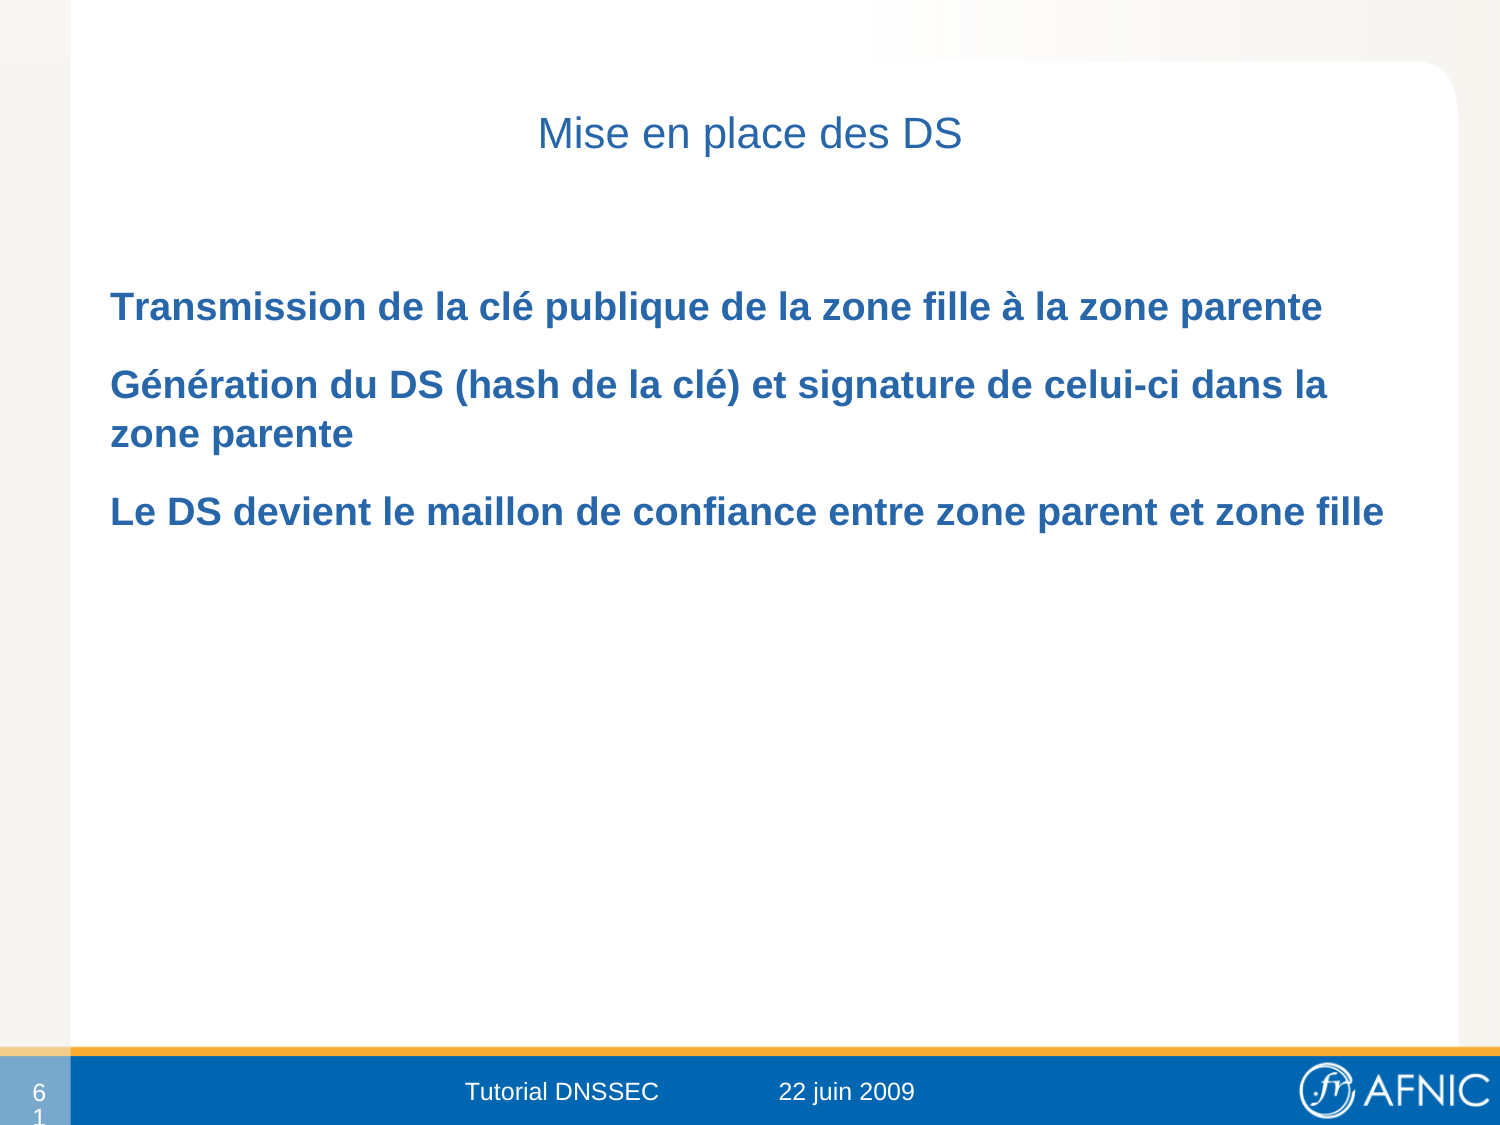

# Mise en place des DS
Transmission de la clé publique de la zone fille à la zone parente
Génération du DS (hash de la clé) et signature de celui-ci dans la zone parente
Le DS devient le maillon de confiance entre zone parent et zone fille